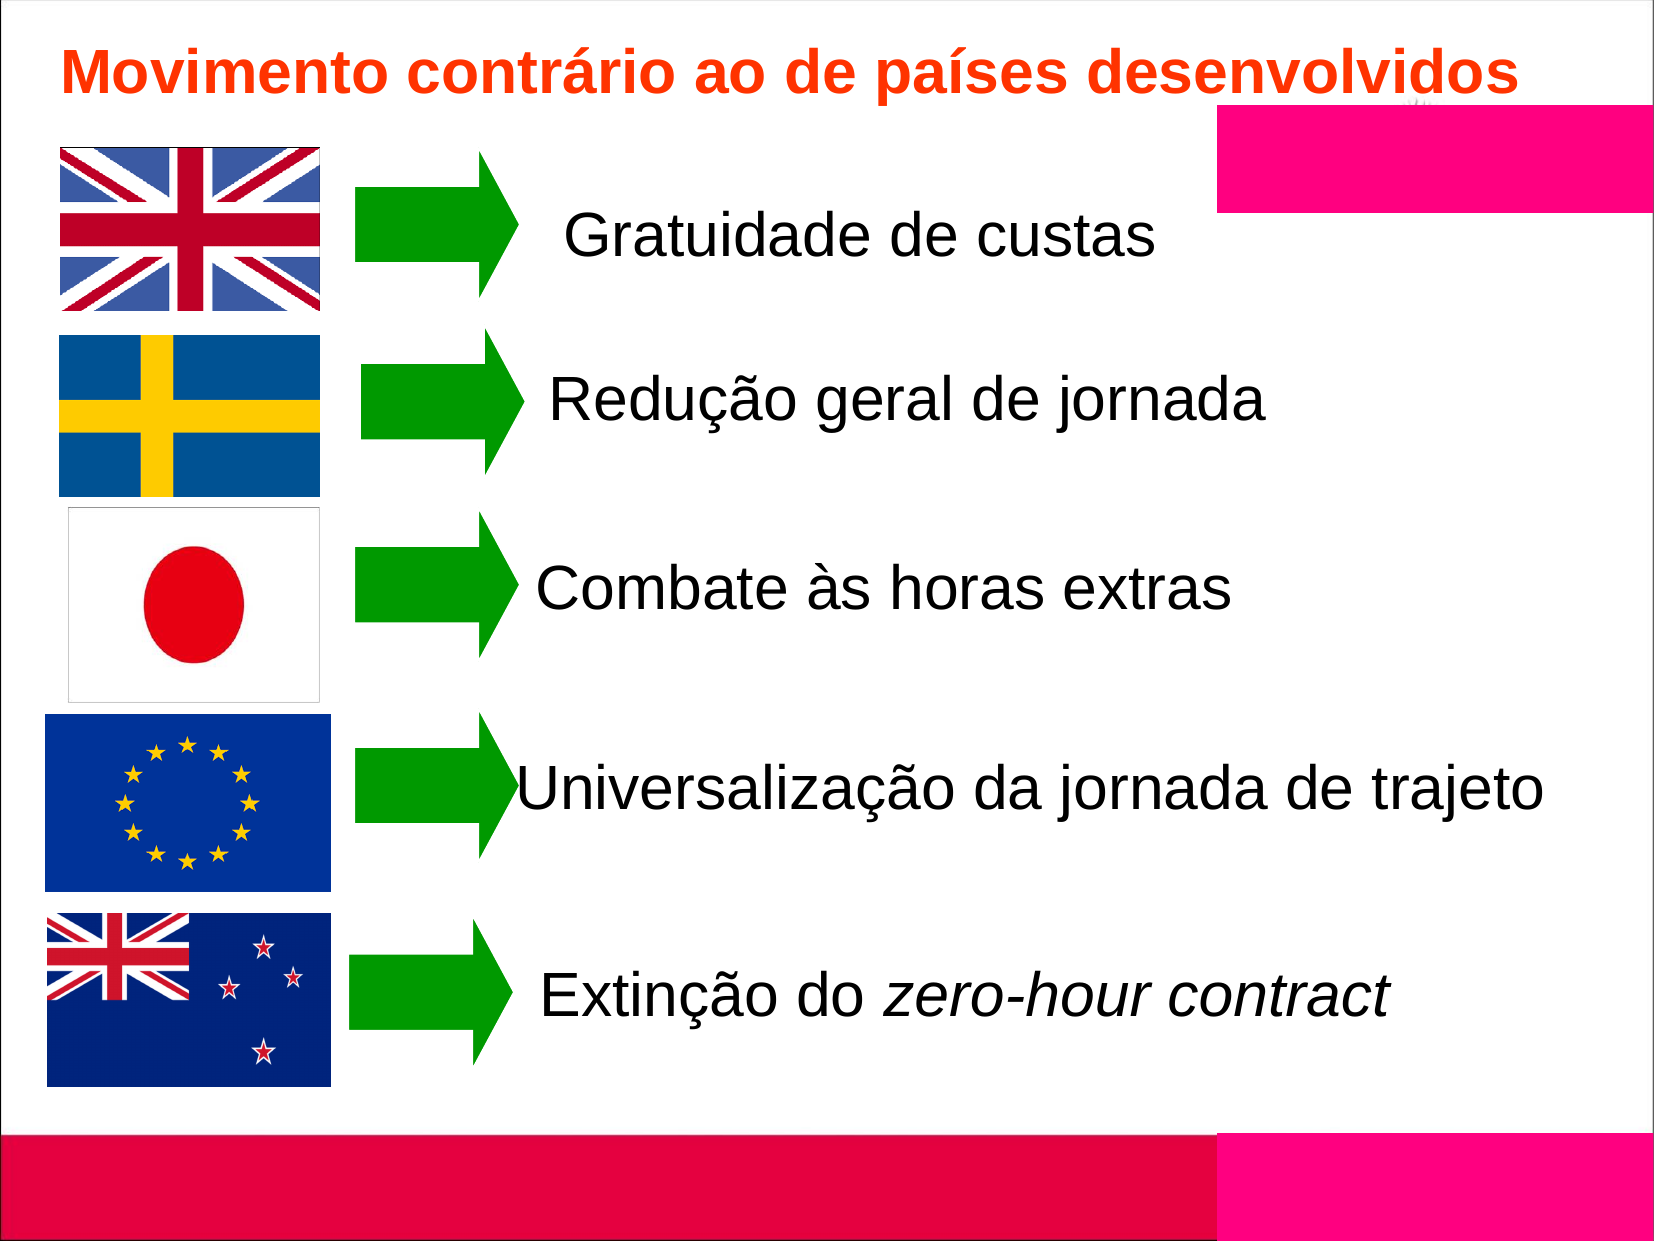

Movimento contrário ao de países desenvolvidos
 Gratuidade de custas
 Redução geral de jornada
 Combate às horas extras
Universalização da jornada de trajeto
Extinção do zero-hour contract